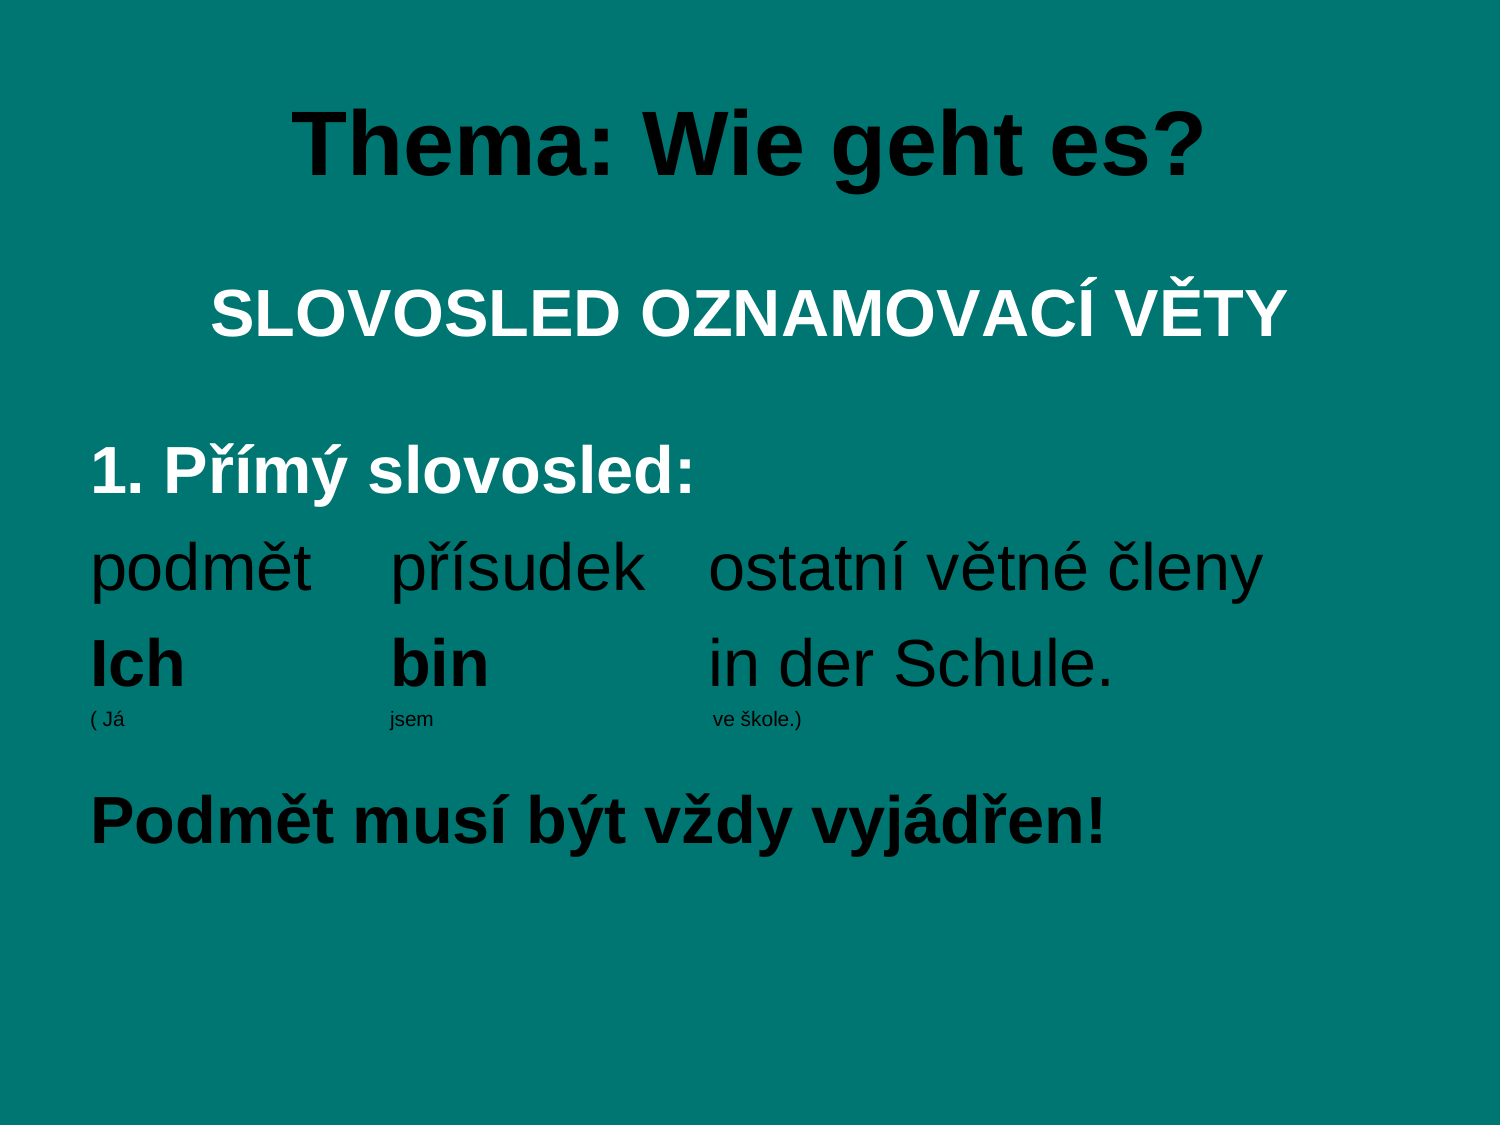

# Thema: Wie geht es?
SLOVOSLED OZNAMOVACÍ VĚTY
1. Přímý slovosled:
podmět	přísudek	 ostatní větné členy
Ich 	 	bin 	 	 in der Schule.
( Já 			jsem 		 ve škole.)
Podmět musí být vždy vyjádřen!